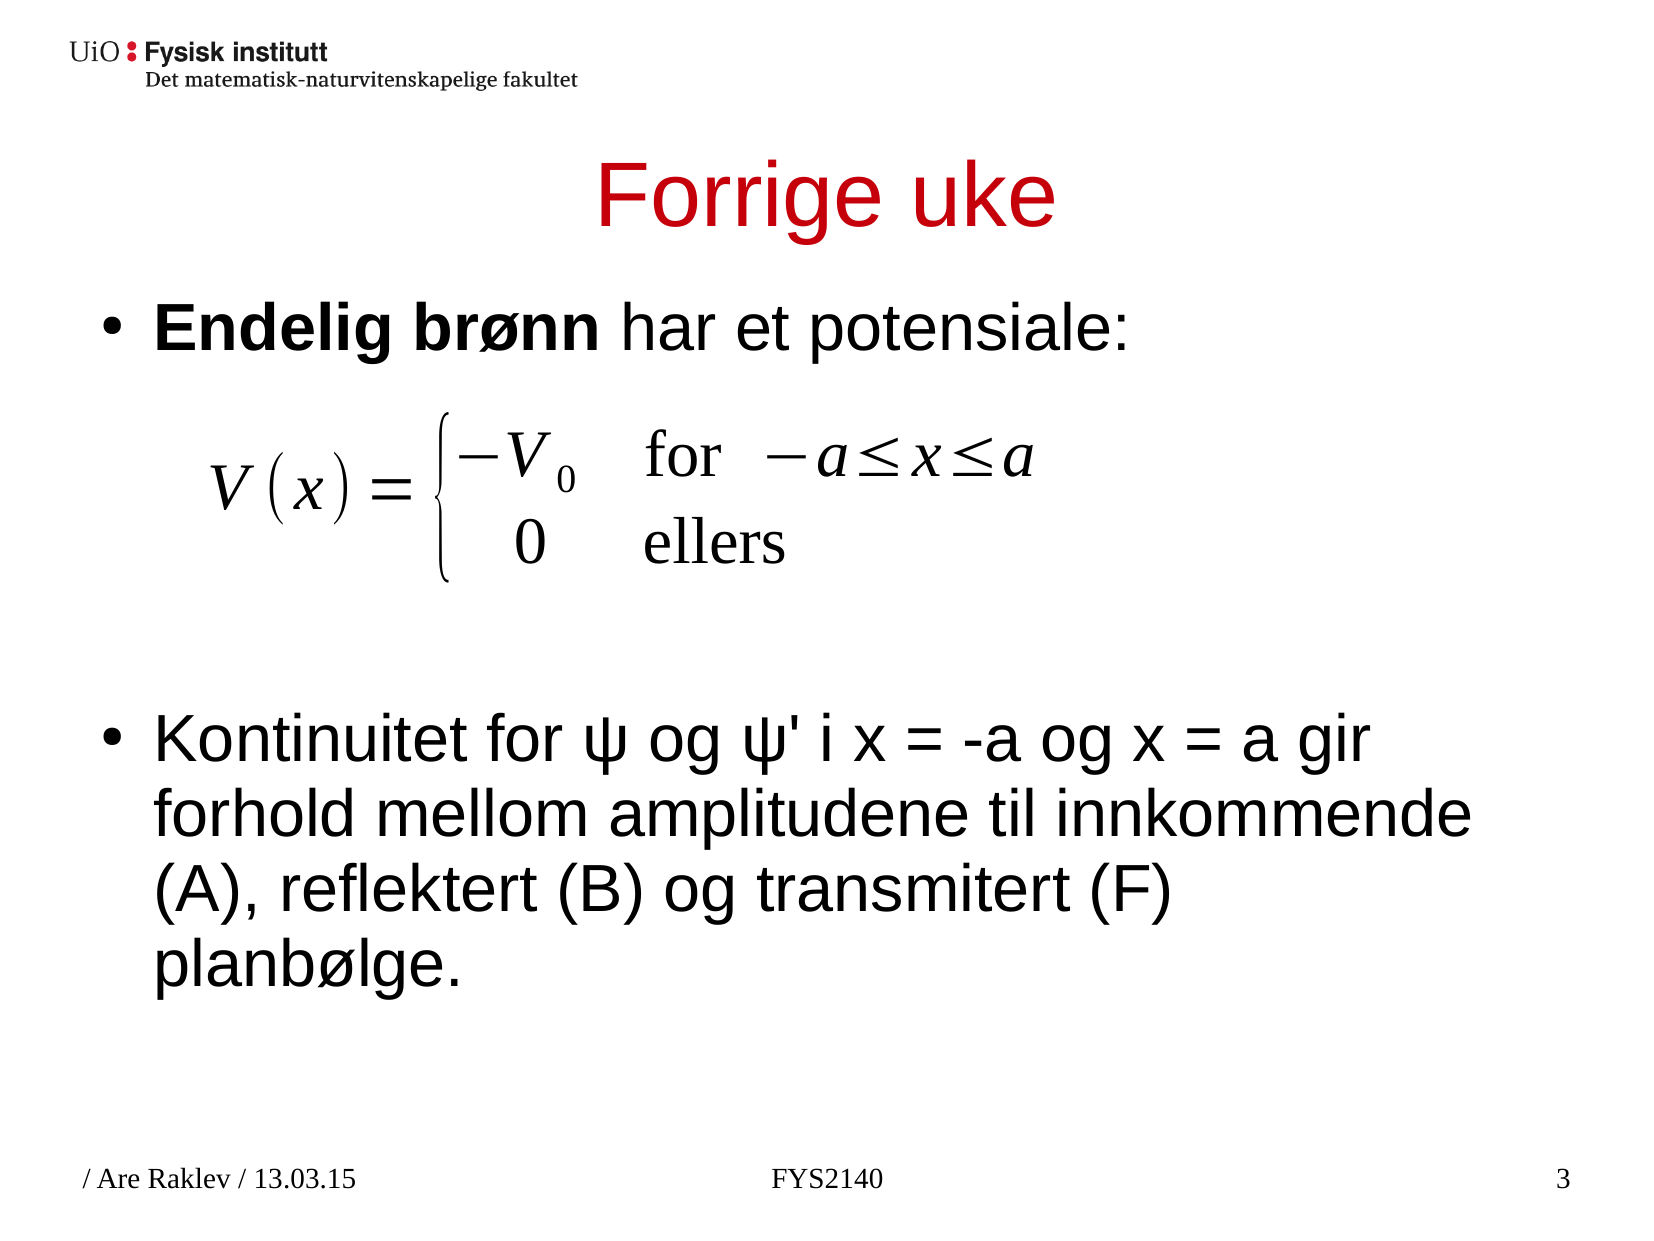

# Forrige uke
Endelig brønn har et potensiale:
Kontinuitet for ψ og ψ' i x = -a og x = a gir forhold mellom amplitudene til innkommende (A), reflektert (B) og transmitert (F) planbølge.
/ Are Raklev / 13.03.15
FYS2140
3